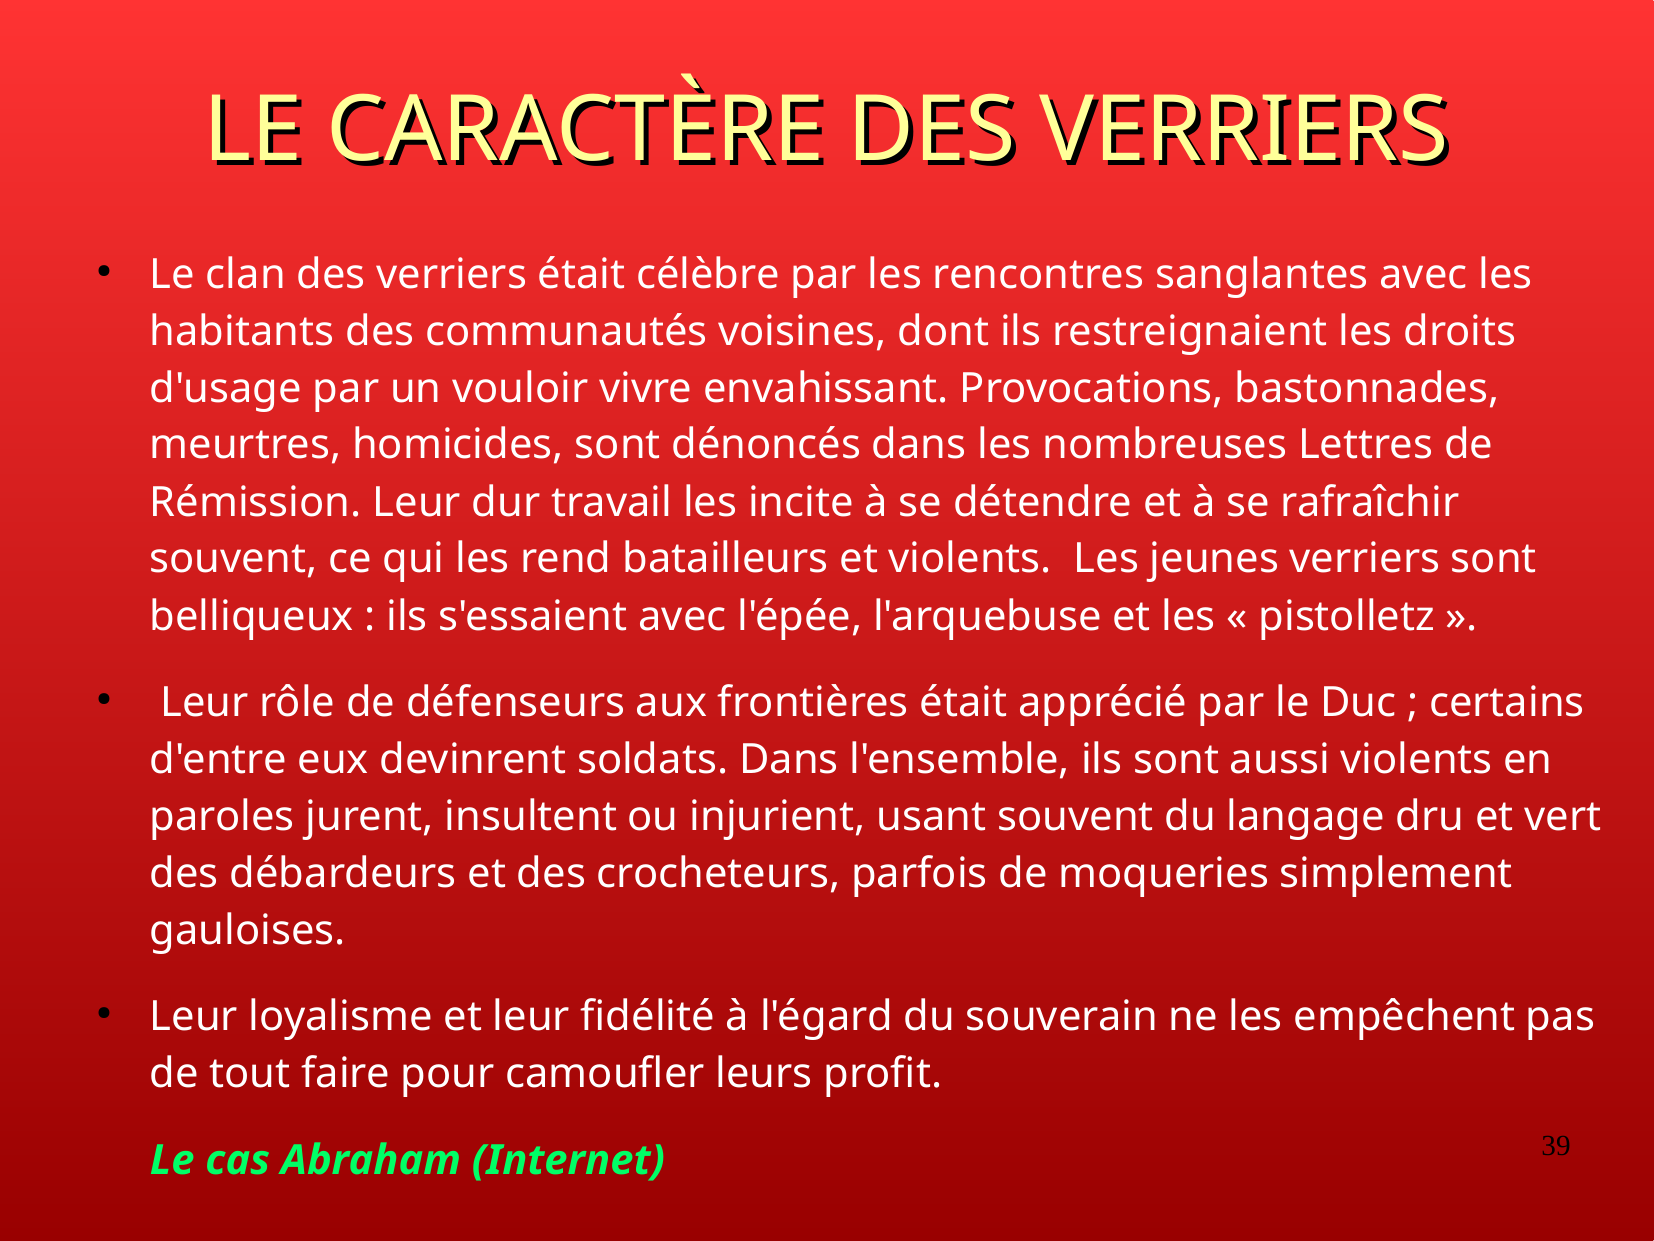

# LE CARACTÈRE DES VERRIERS
Le clan des verriers était célèbre par les rencontres sanglantes avec les habitants des communautés voisines, dont ils restreignaient les droits d'usage par un vouloir vivre envahissant. Provocations, bastonnades, meurtres, homicides, sont dénoncés dans les nombreuses Lettres de Rémission. Leur dur travail les incite à se détendre et à se rafraîchir souvent, ce qui les rend batailleurs et violents. Les jeunes verriers sont belliqueux : ils s'essaient avec l'épée, l'arquebuse et les « pistolletz ».
 Leur rôle de défenseurs aux frontières était apprécié par le Duc ; certains d'entre eux devinrent soldats. Dans l'ensemble, ils sont aussi violents en paroles jurent, insultent ou injurient, usant souvent du langage dru et vert des débardeurs et des crocheteurs, parfois de moqueries simplement gauloises.
Leur loyalisme et leur fidélité à l'égard du souverain ne les empêchent pas de tout faire pour camoufler leurs profit.
Le cas Abraham (Internet)
39